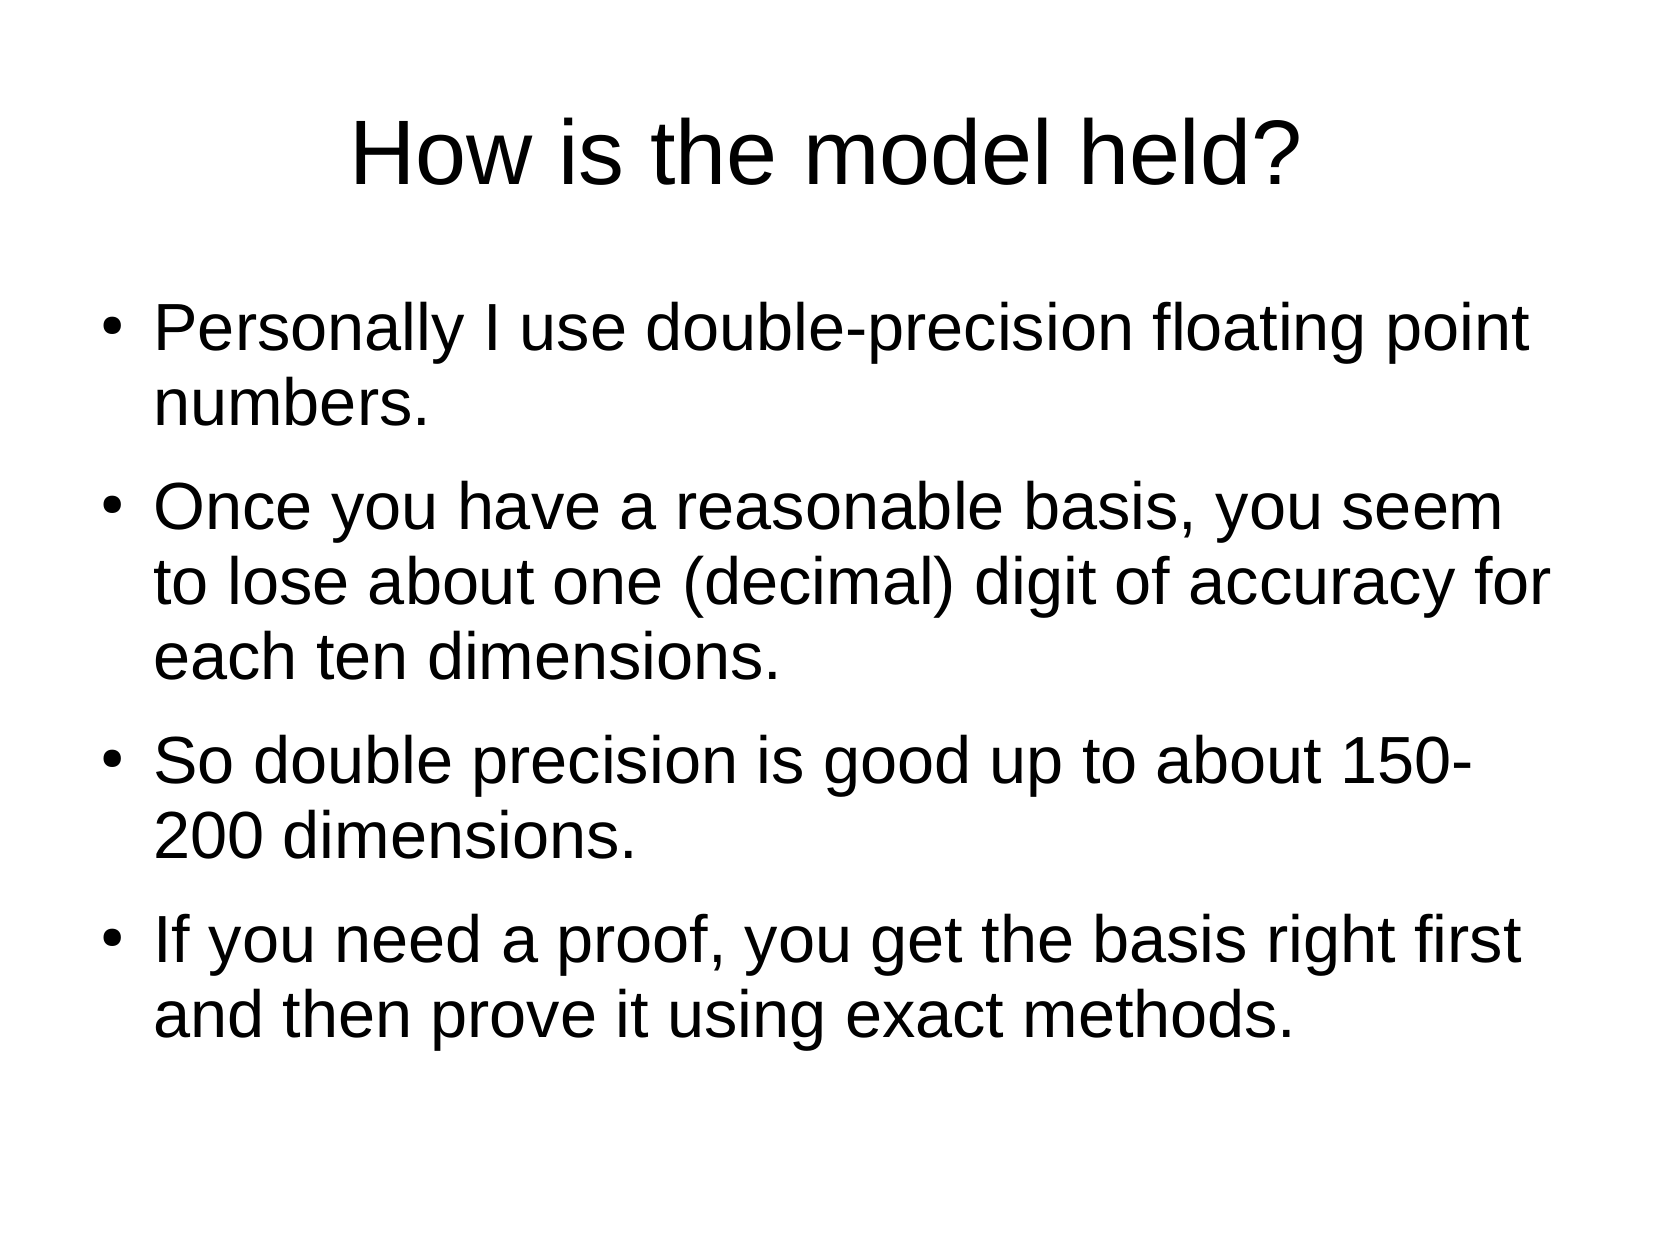

# How is the model held?
Personally I use double-precision floating point numbers.
Once you have a reasonable basis, you seem to lose about one (decimal) digit of accuracy for each ten dimensions.
So double precision is good up to about 150-200 dimensions.
If you need a proof, you get the basis right first and then prove it using exact methods.